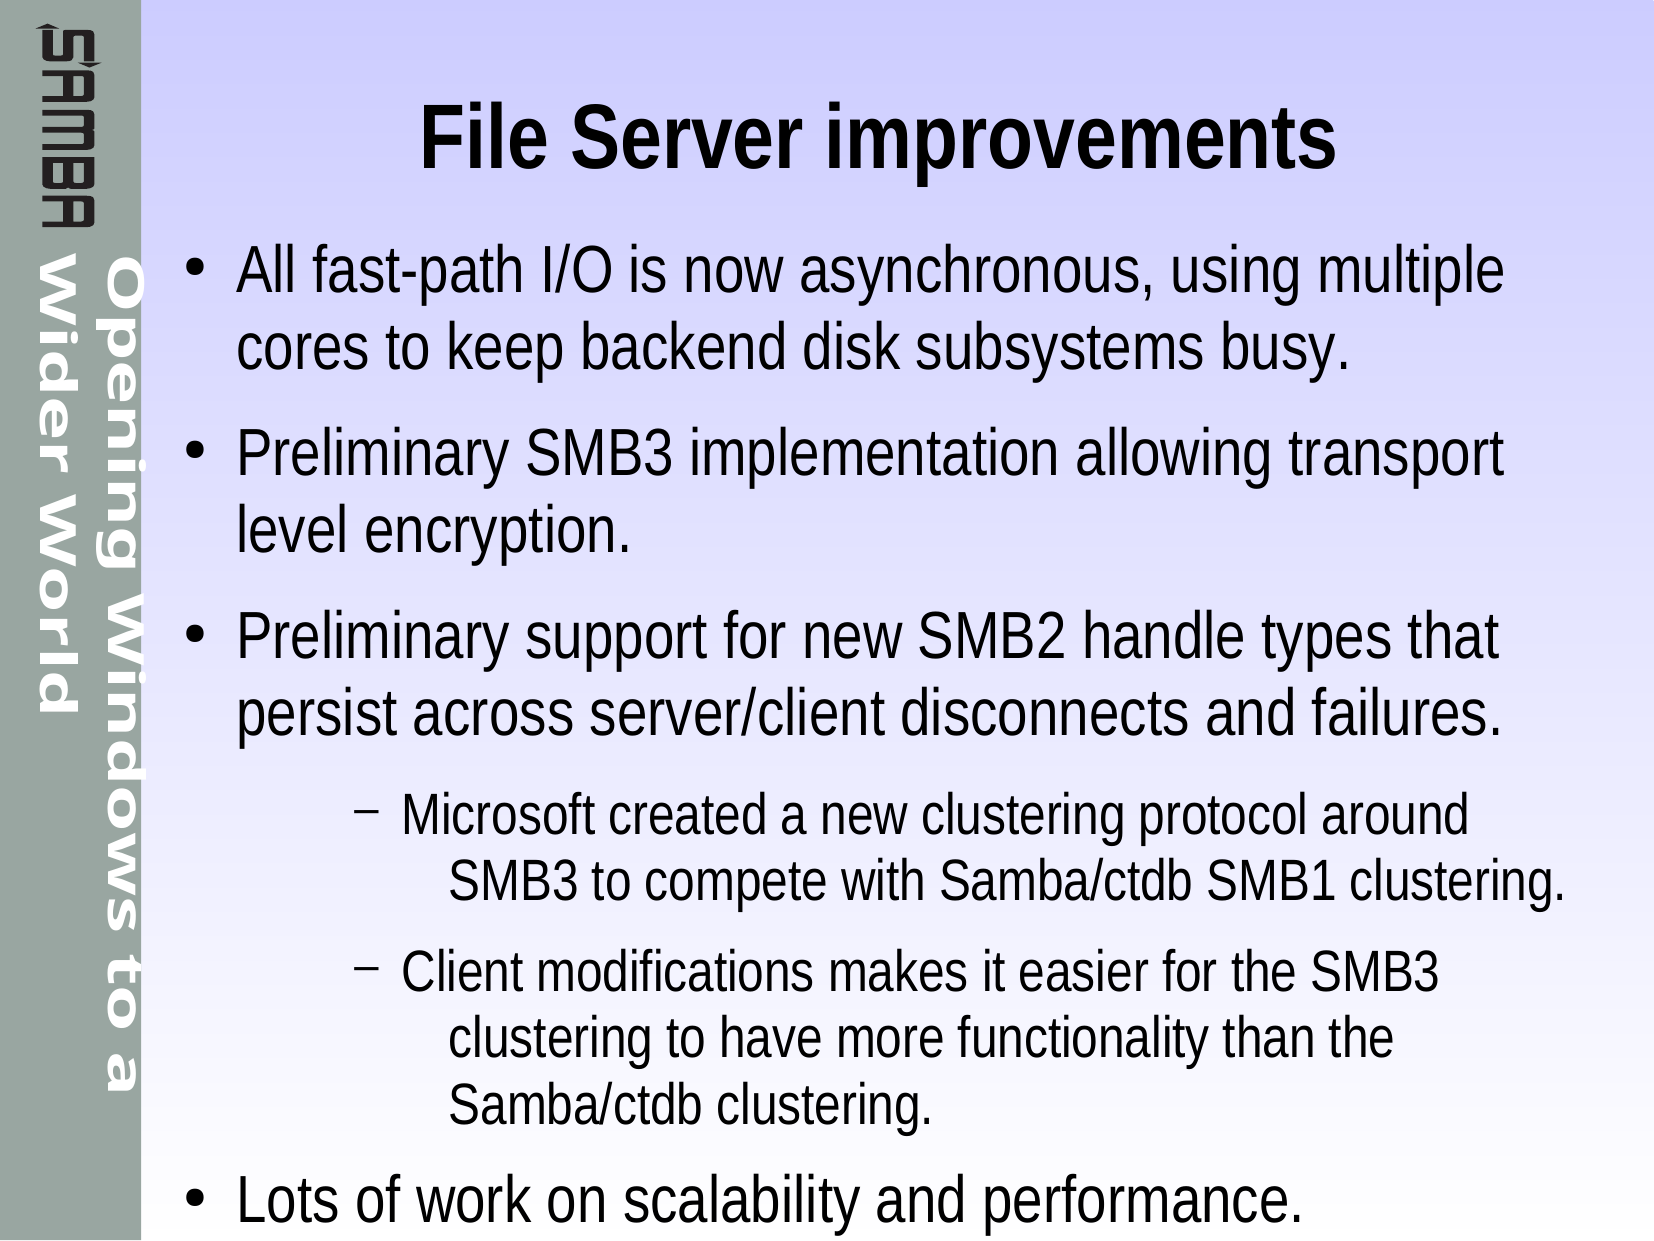

# File Server improvements
All fast-path I/O is now asynchronous, using multiple cores to keep backend disk subsystems busy.
Preliminary SMB3 implementation allowing transport level encryption.
Preliminary support for new SMB2 handle types that persist across server/client disconnects and failures.
Microsoft created a new clustering protocol around SMB3 to compete with Samba/ctdb SMB1 clustering.
Client modifications makes it easier for the SMB3 clustering to have more functionality than the Samba/ctdb clustering.
Lots of work on scalability and performance.